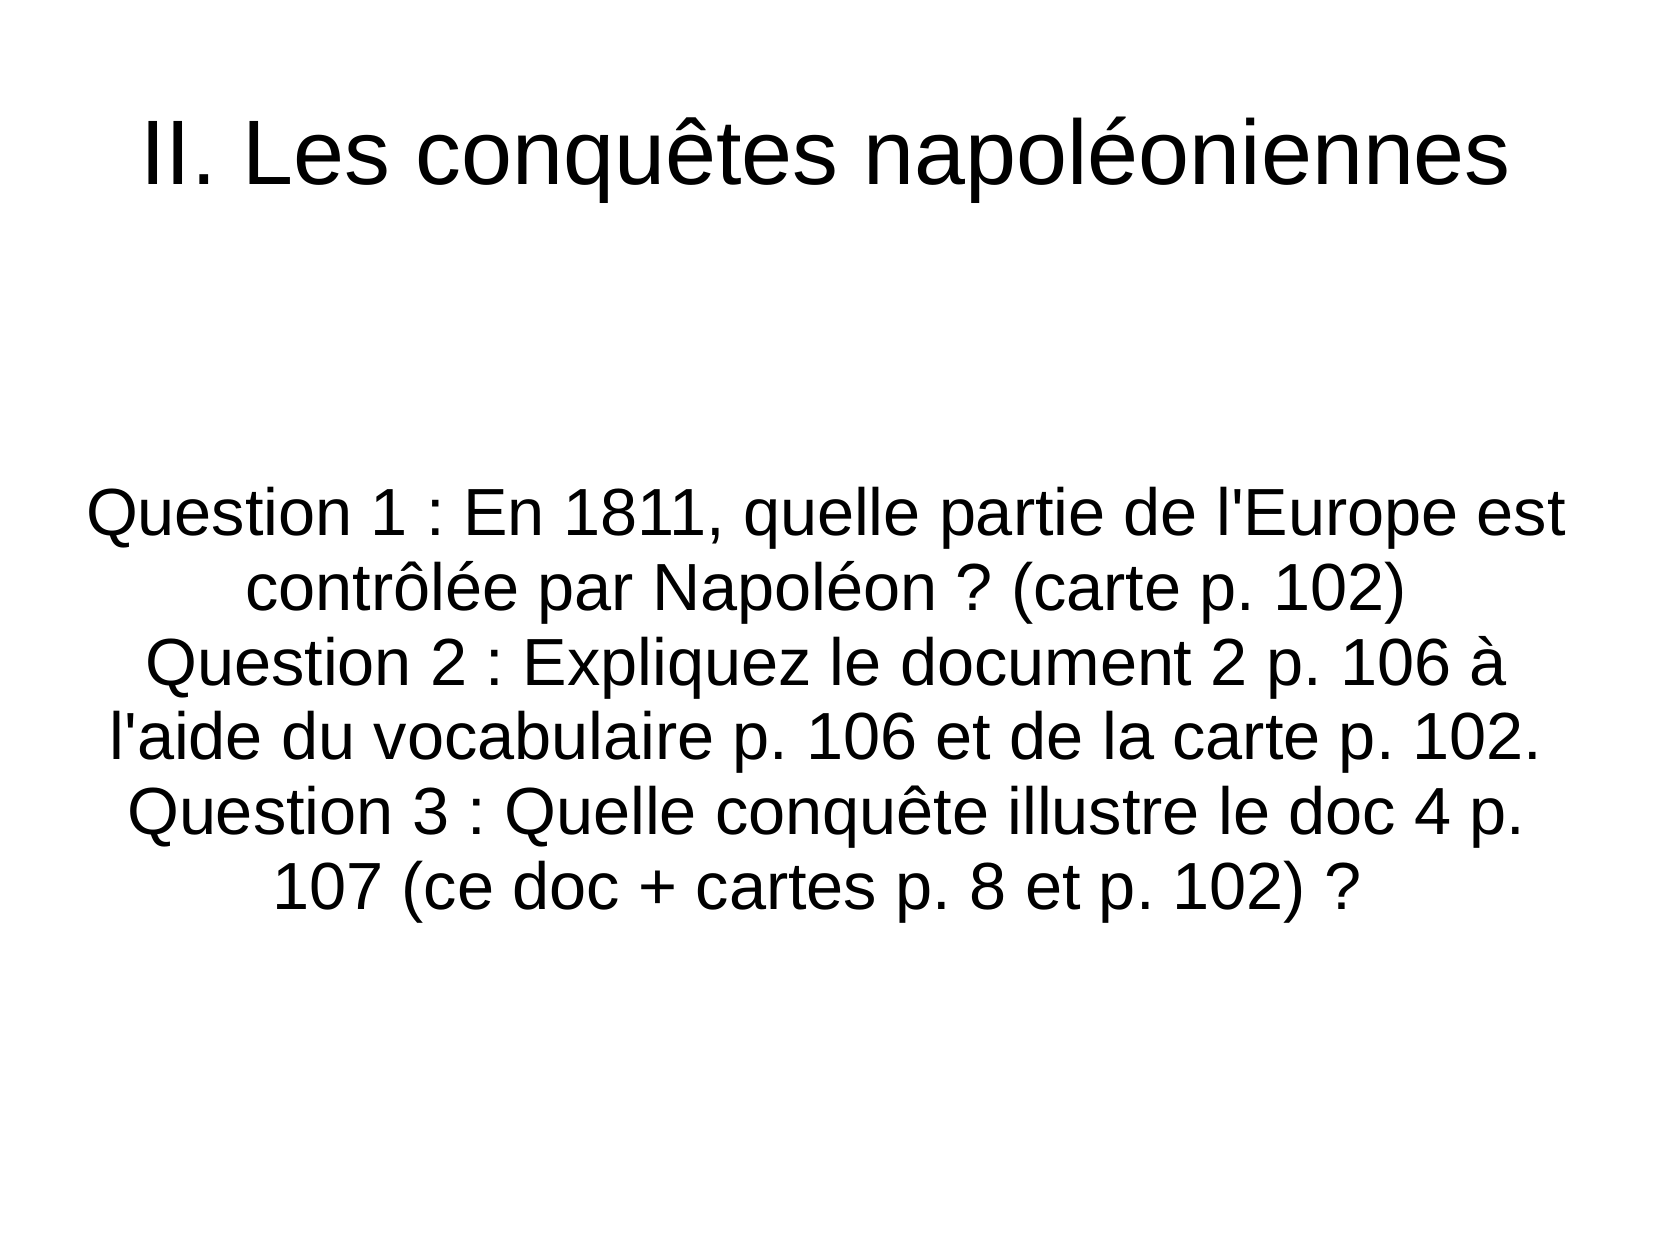

# II. Les conquêtes napoléoniennes
Question 1 : En 1811, quelle partie de l'Europe est contrôlée par Napoléon ? (carte p. 102)
Question 2 : Expliquez le document 2 p. 106 à l'aide du vocabulaire p. 106 et de la carte p. 102.
Question 3 : Quelle conquête illustre le doc 4 p. 107 (ce doc + cartes p. 8 et p. 102) ?